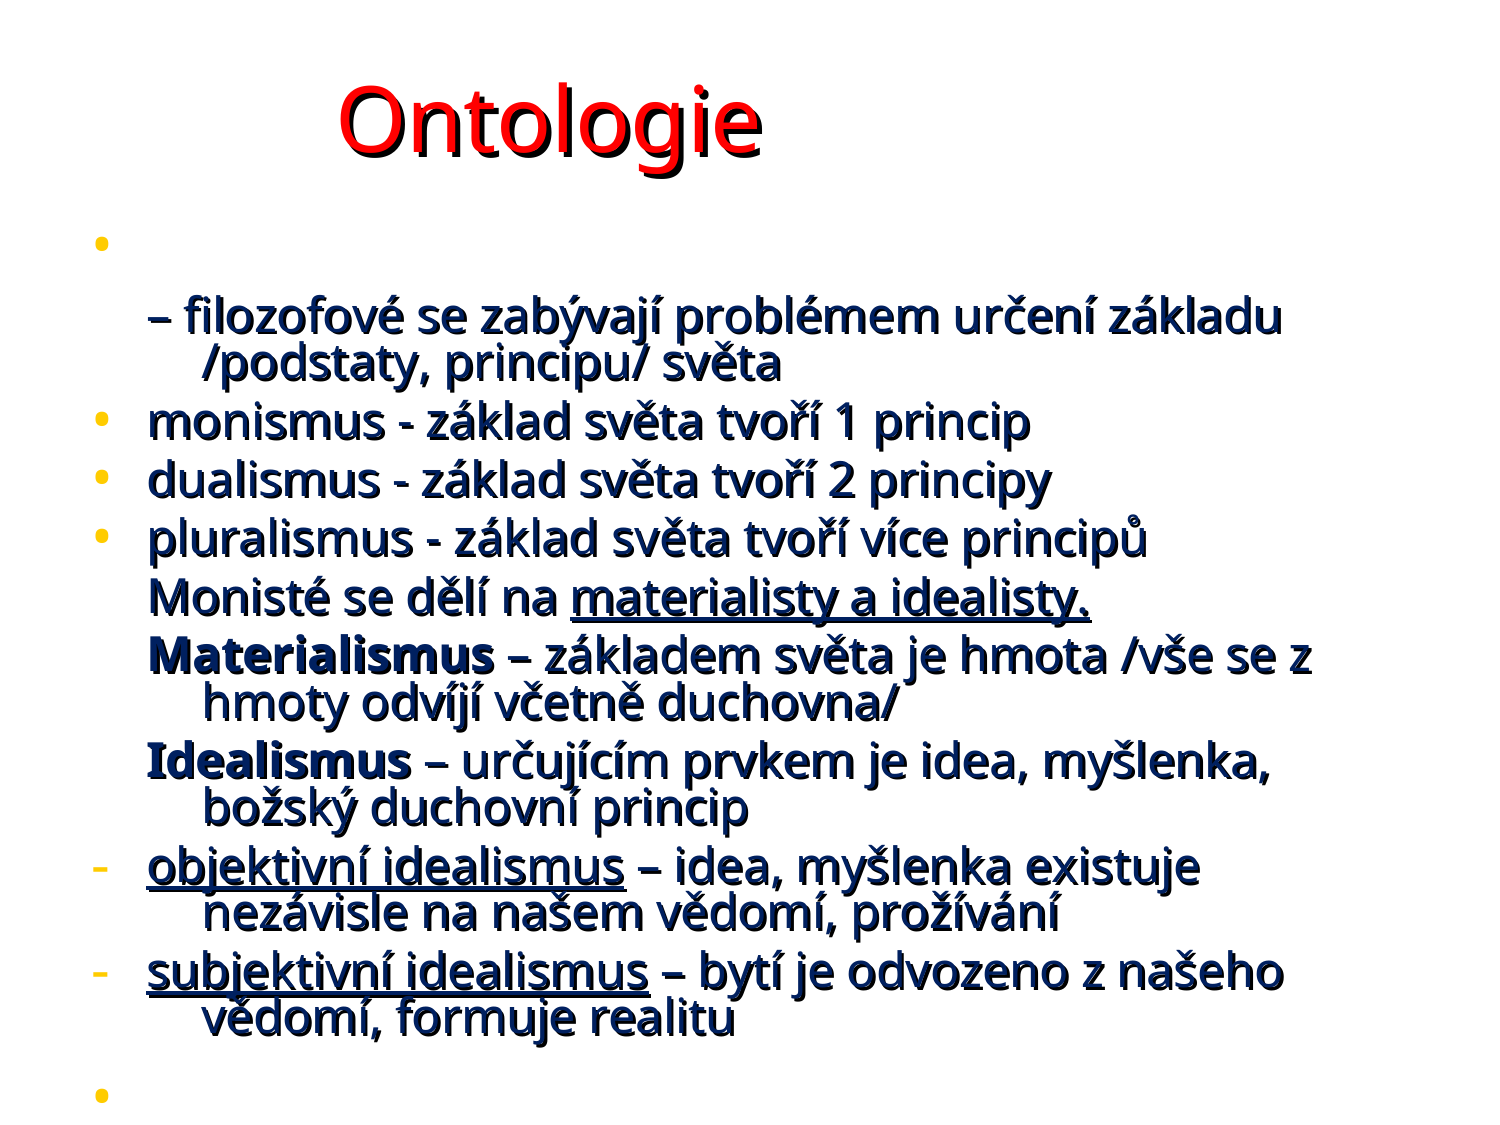

# Ontologie
– filozofové se zabývají problémem určení základu /podstaty, principu/ světa
monismus - základ světa tvoří 1 princip
dualismus - základ světa tvoří 2 principy
pluralismus - základ světa tvoří více principů
Monisté se dělí na materialisty a idealisty.
Materialismus – základem světa je hmota /vše se z hmoty odvíjí včetně duchovna/
Idealismus – určujícím prvkem je idea, myšlenka, božský duchovní princip
objektivní idealismus – idea, myšlenka existuje nezávisle na našem vědomí, prožívání
subjektivní idealismus – bytí je odvozeno z našeho vědomí, formuje realitu